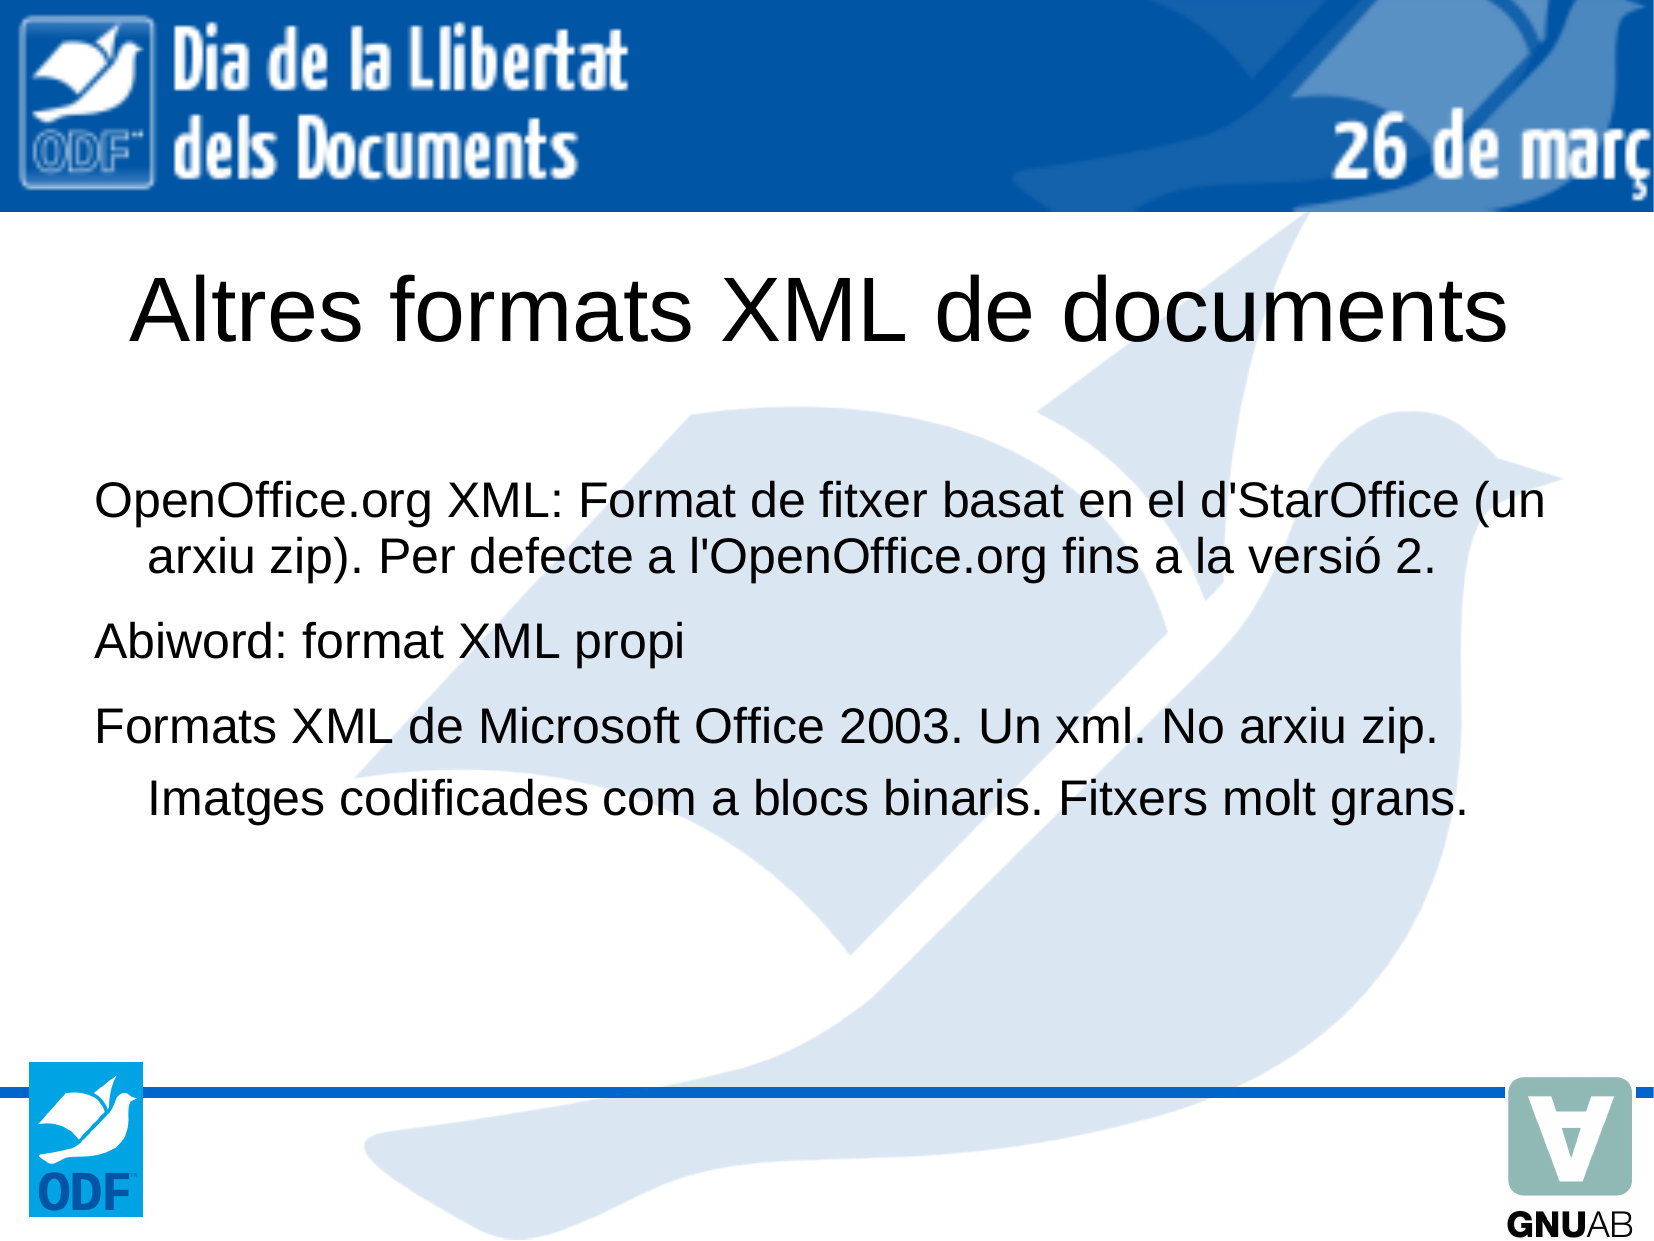

# Altres formats XML de documents
OpenOffice.org XML: Format de fitxer basat en el d'StarOffice (un arxiu zip). Per defecte a l'OpenOffice.org fins a la versió 2.
Abiword: format XML propi
Formats XML de Microsoft Office 2003. Un xml. No arxiu zip. Imatges codificades com a blocs binaris. Fitxers molt grans.